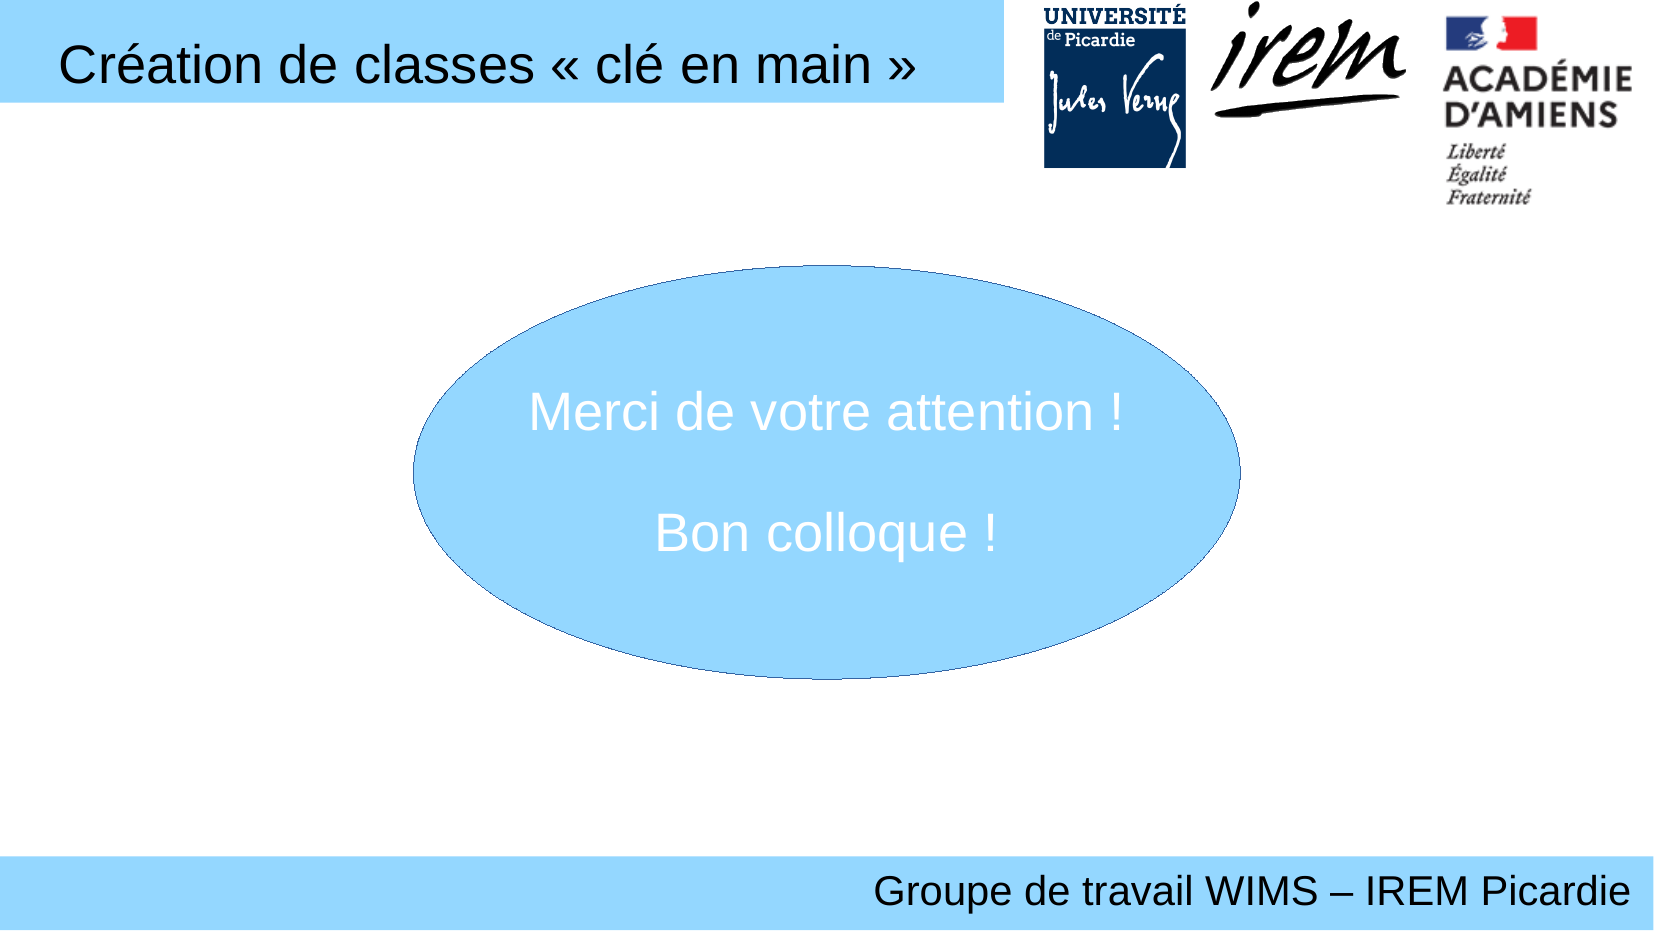

# Création de classes « clé en main »
Merci de votre attention !
Bon colloque !
 Groupe de travail WIMS – IREM Picardie